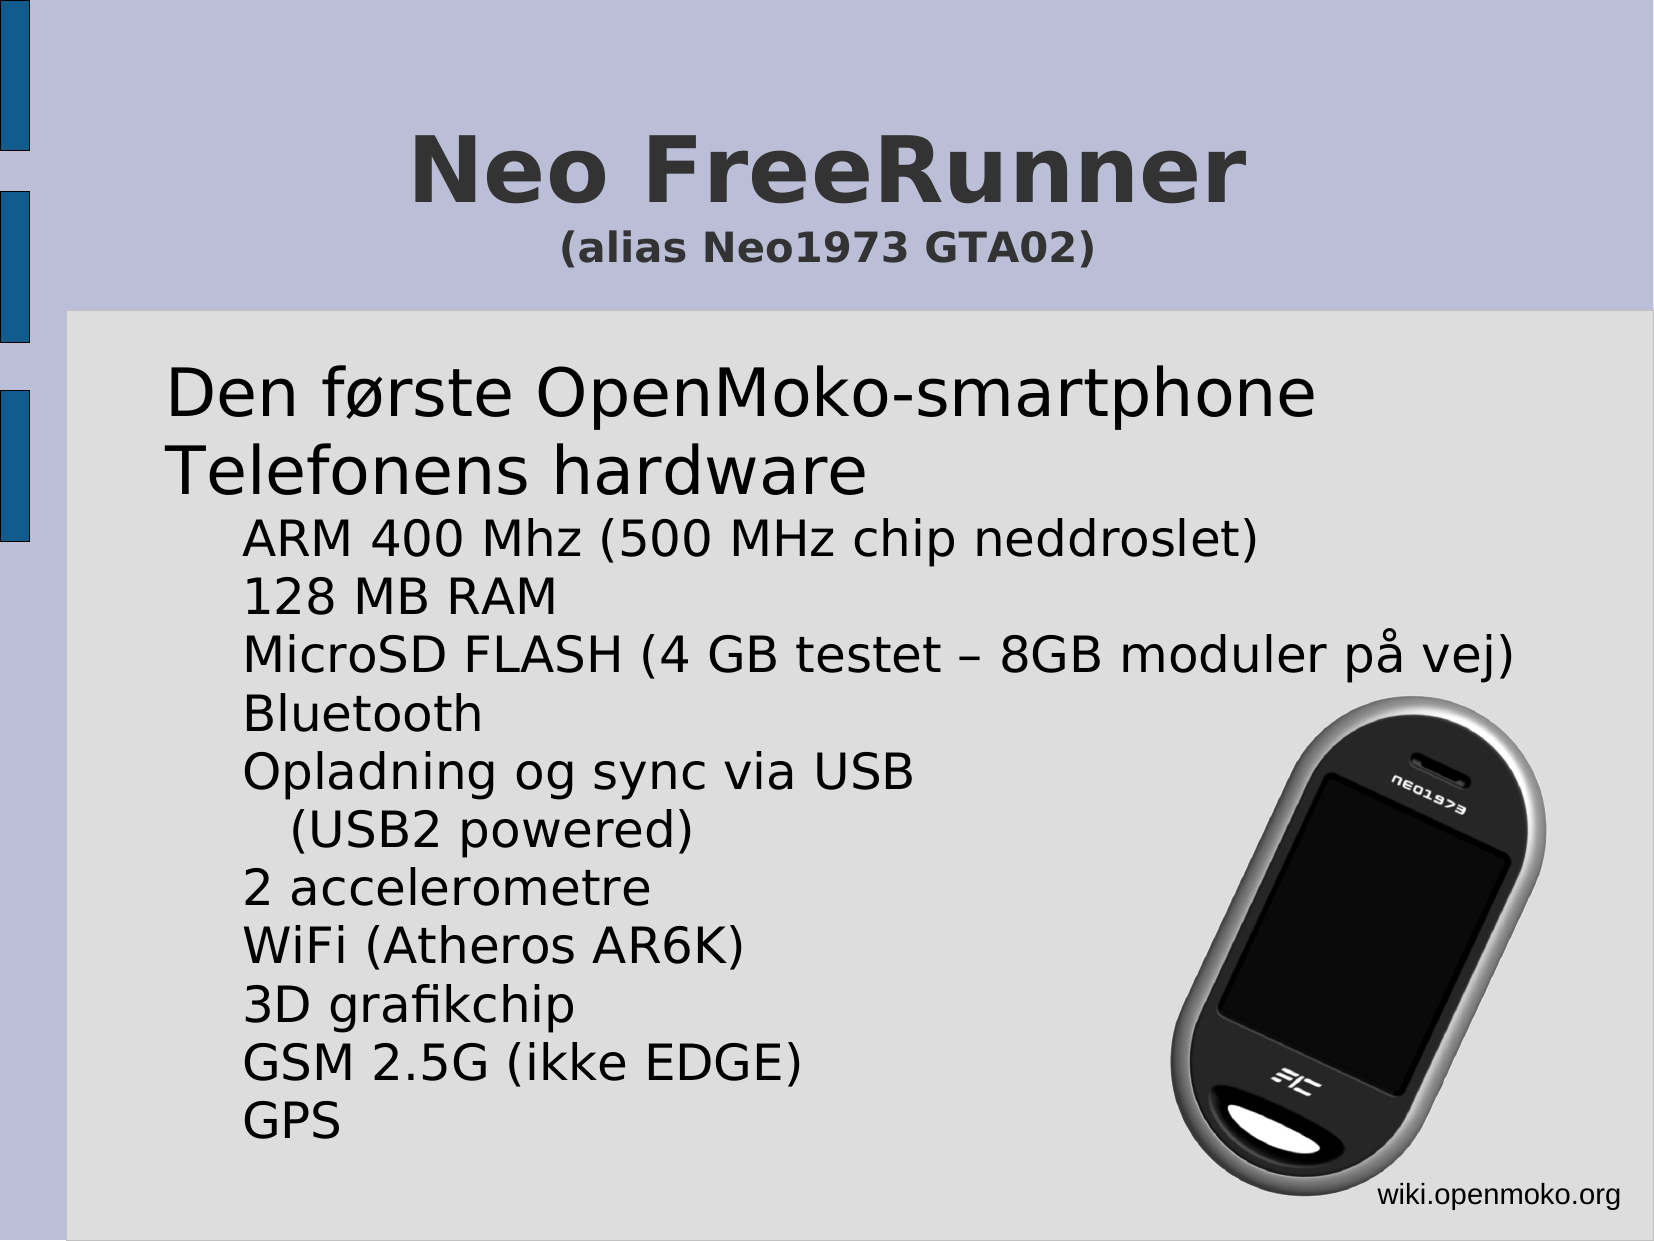

# Neo FreeRunner (alias Neo1973 GTA02)
Den første OpenMoko-smartphone
Telefonens hardware
ARM 400 Mhz (500 MHz chip neddroslet)
128 MB RAM
MicroSD FLASH (4 GB testet – 8GB moduler på vej)
Bluetooth
Opladning og sync via USB
(USB2 powered)
2 accelerometre
WiFi (Atheros AR6K)
3D grafikchip
GSM 2.5G (ikke EDGE)
GPS